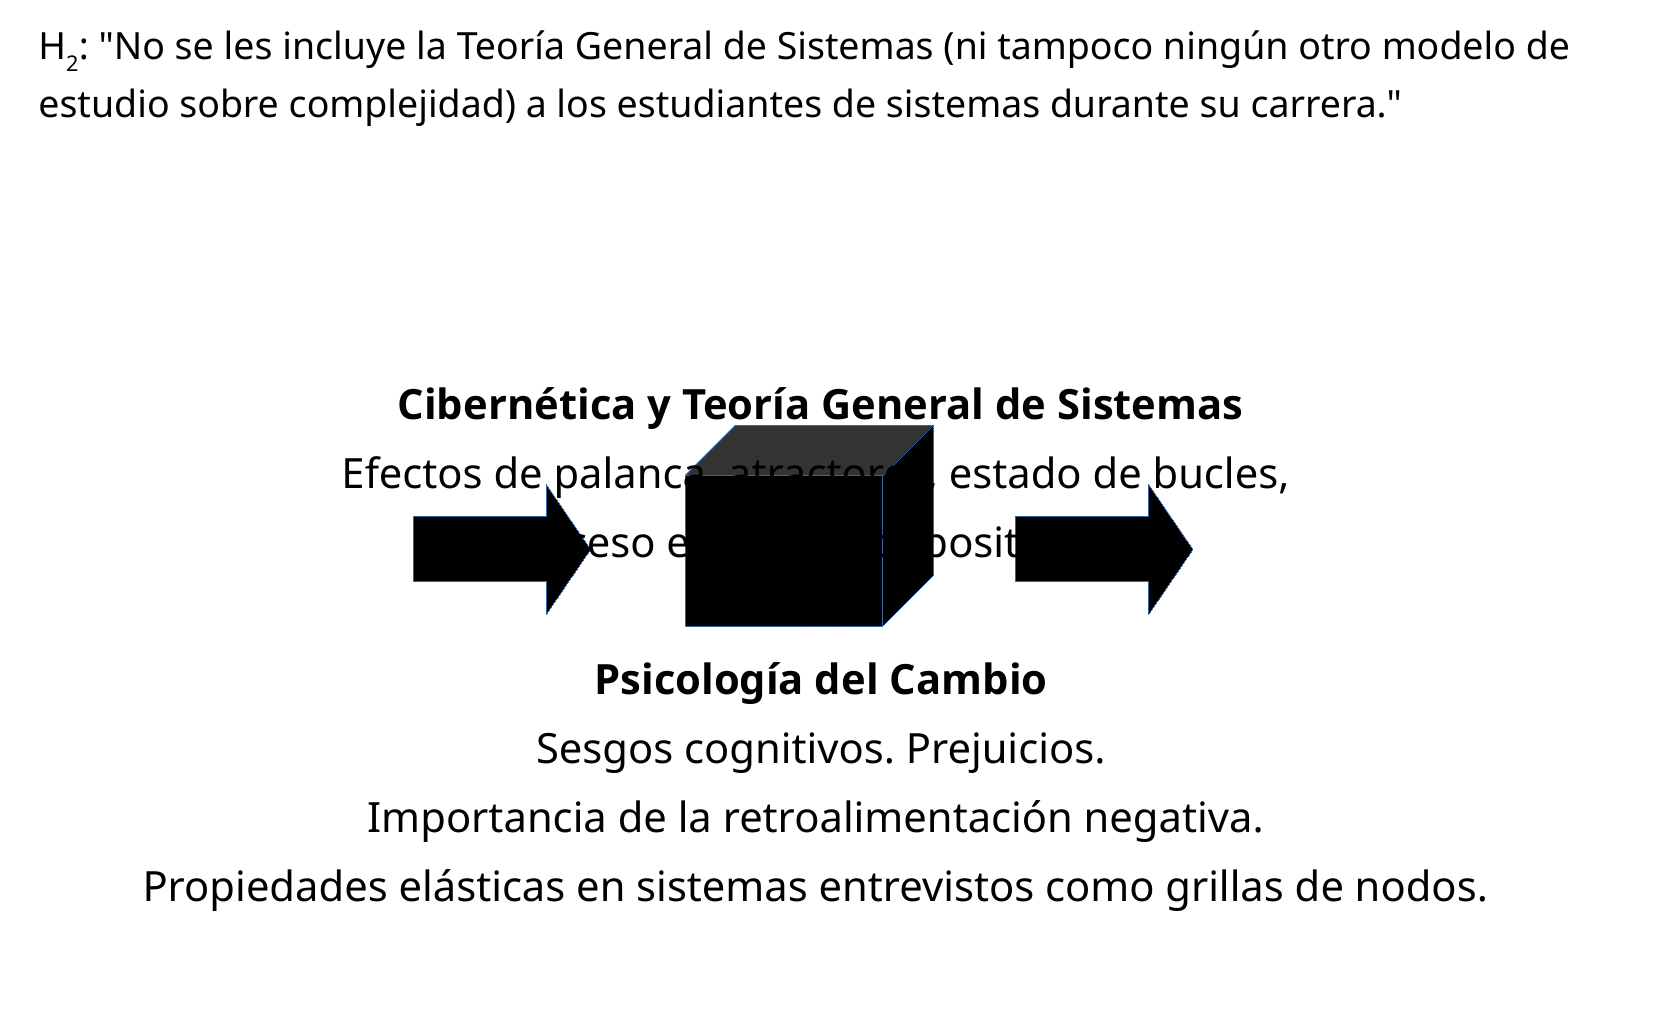

H2: "No se les incluye la Teoría General de Sistemas (ni tampoco ningún otro modelo de estudio sobre complejidad) a los estudiantes de sistemas durante su carrera."
Cibernética y Teoría General de Sistemas
Efectos de palanca, atractores, estado de bucles,
exceso en refuerzos positivos.
↓↓
Psicología del Cambio
Sesgos cognitivos. Prejuicios.
Importancia de la retroalimentación negativa.
Propiedades elásticas en sistemas entrevistos como grillas de nodos.